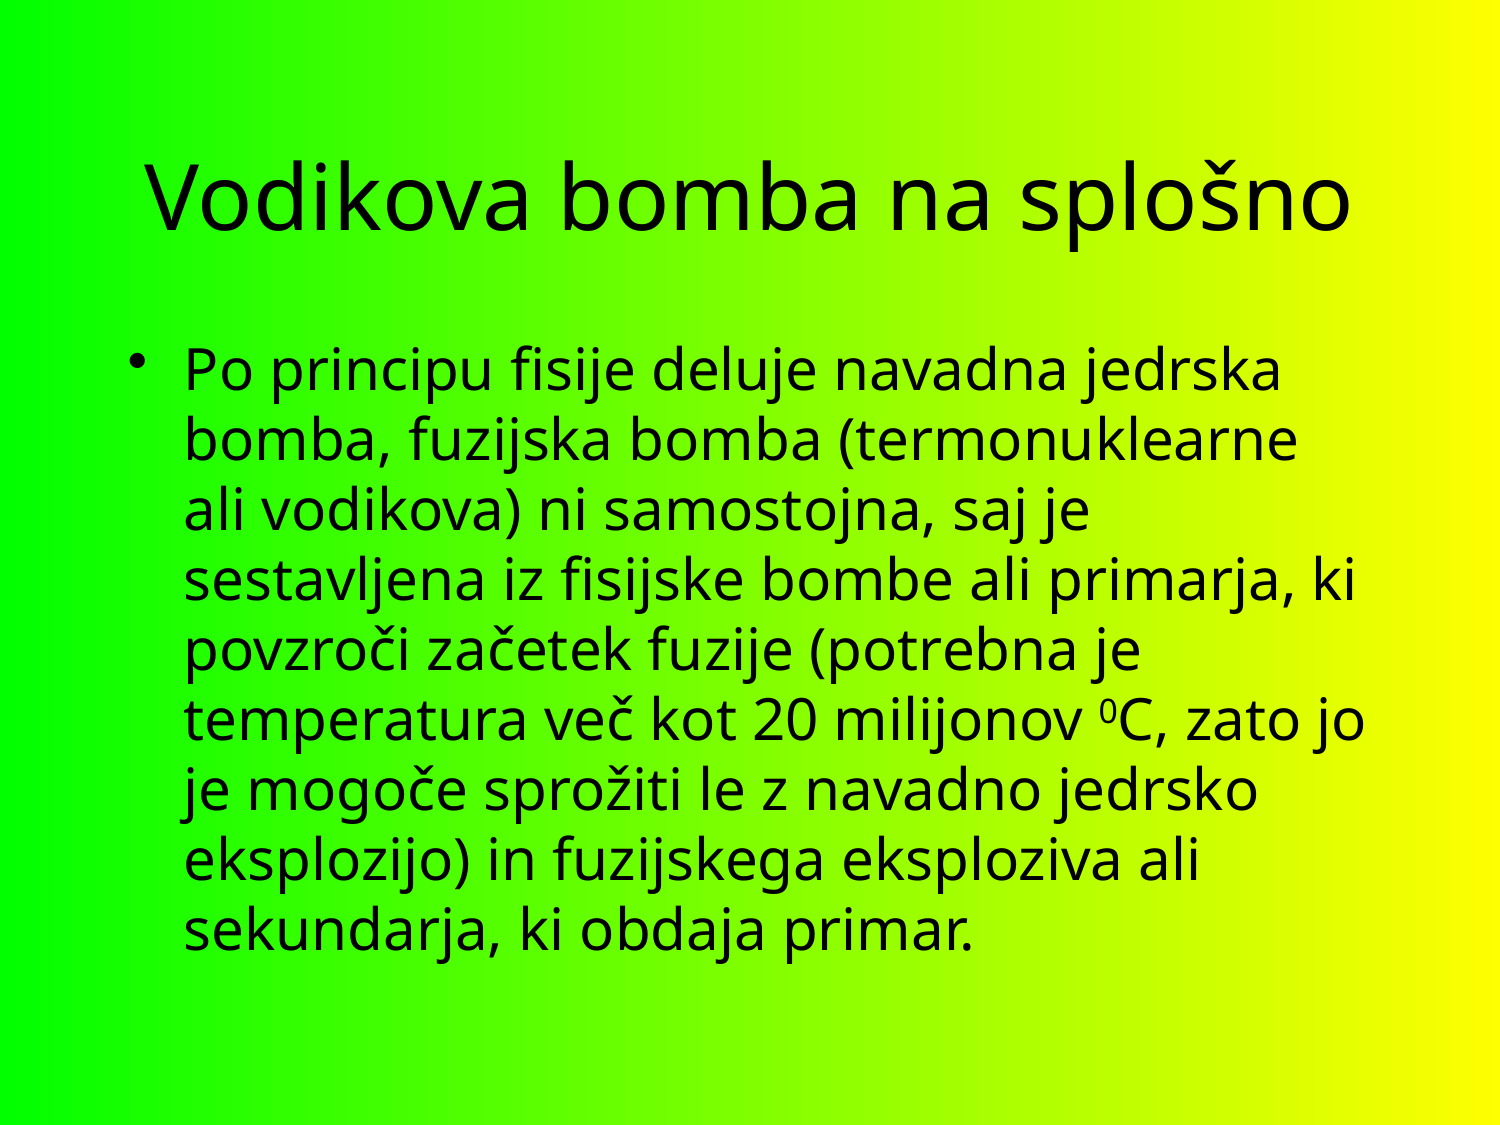

# Vodikova bomba na splošno
Po principu fisije deluje navadna jedrska bomba, fuzijska bomba (termonuklearne ali vodikova) ni samostojna, saj je sestavljena iz fisijske bombe ali primarja, ki povzroči začetek fuzije (potrebna je temperatura več kot 20 milijonov 0C, zato jo je mogoče sprožiti le z navadno jedrsko eksplozijo) in fuzijskega eksploziva ali sekundarja, ki obdaja primar.